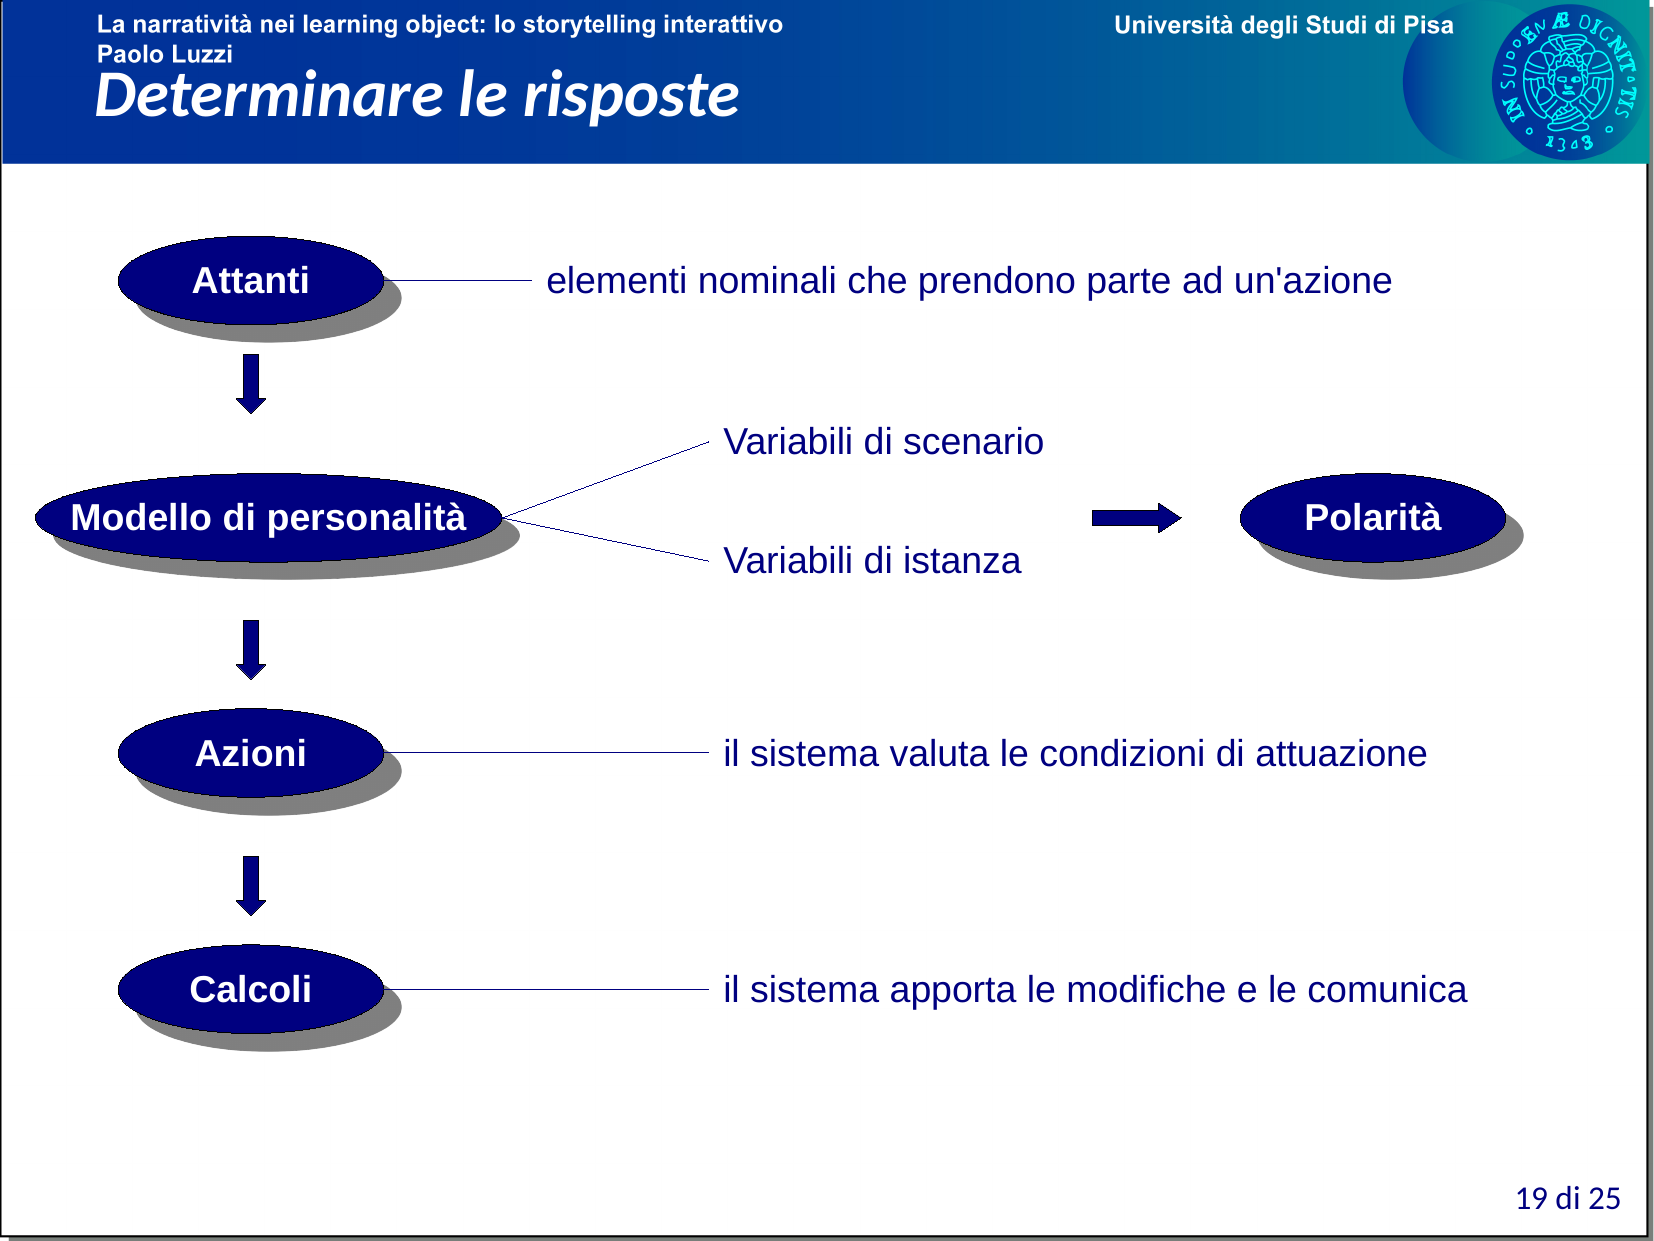

Determinare le risposte
Attanti
elementi nominali che prendono parte ad un'azione
Variabili di scenario
Modello di personalità
Polarità
Variabili di istanza
Azioni
il sistema valuta le condizioni di attuazione
Calcoli
il sistema apporta le modifiche e le comunica
19
19 di 25